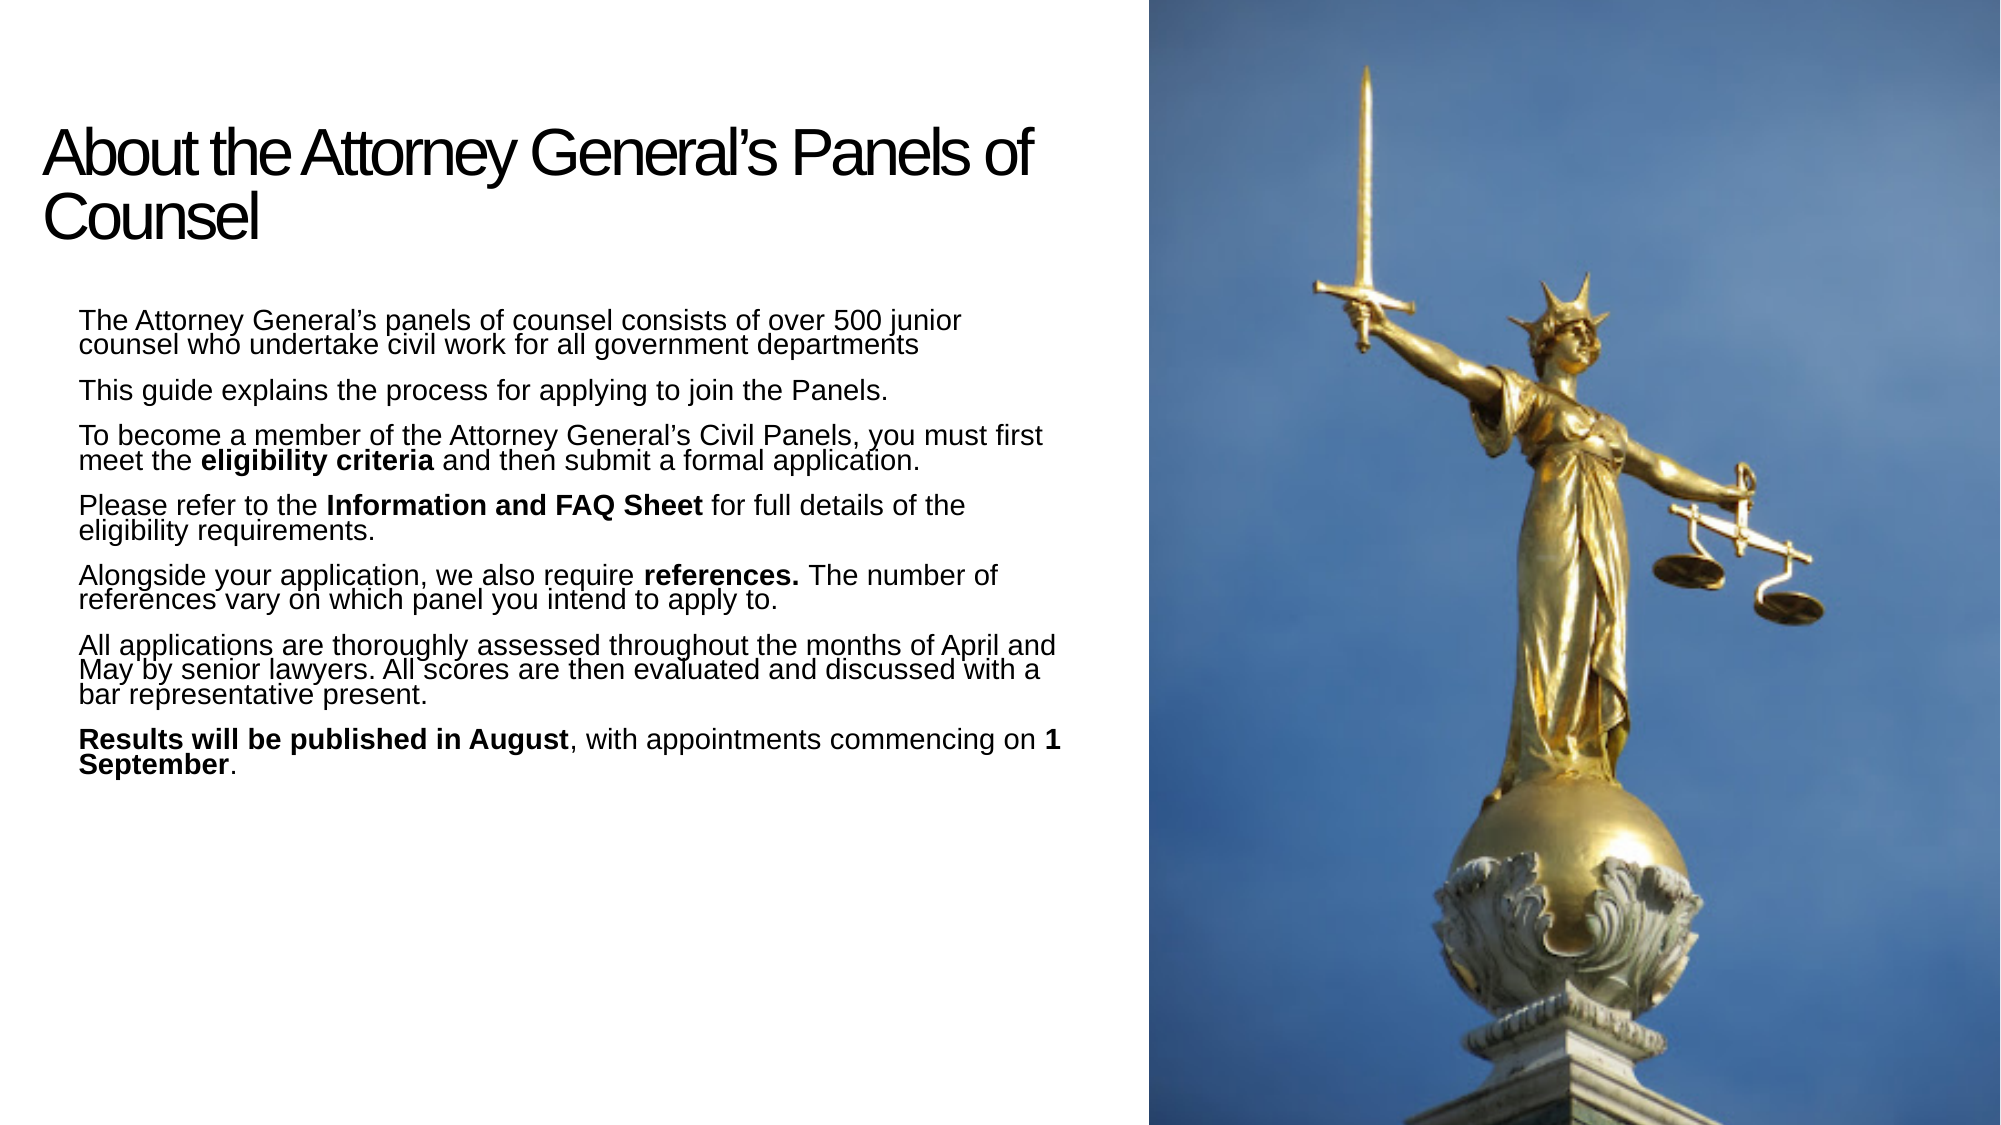

# About the Attorney General’s Panels of Counsel
The Attorney General’s panels of counsel consists of over 500 junior counsel who undertake civil work for all government departments
This guide explains the process for applying to join the Panels.
To become a member of the Attorney General’s Civil Panels, you must first meet the eligibility criteria and then submit a formal application.
Please refer to the Information and FAQ Sheet for full details of the eligibility requirements.
Alongside your application, we also require references. The number of references vary on which panel you intend to apply to.
All applications are thoroughly assessed throughout the months of April and May by senior lawyers. All scores are then evaluated and discussed with a bar representative present.
Results will be published in August, with appointments commencing on 1 September.